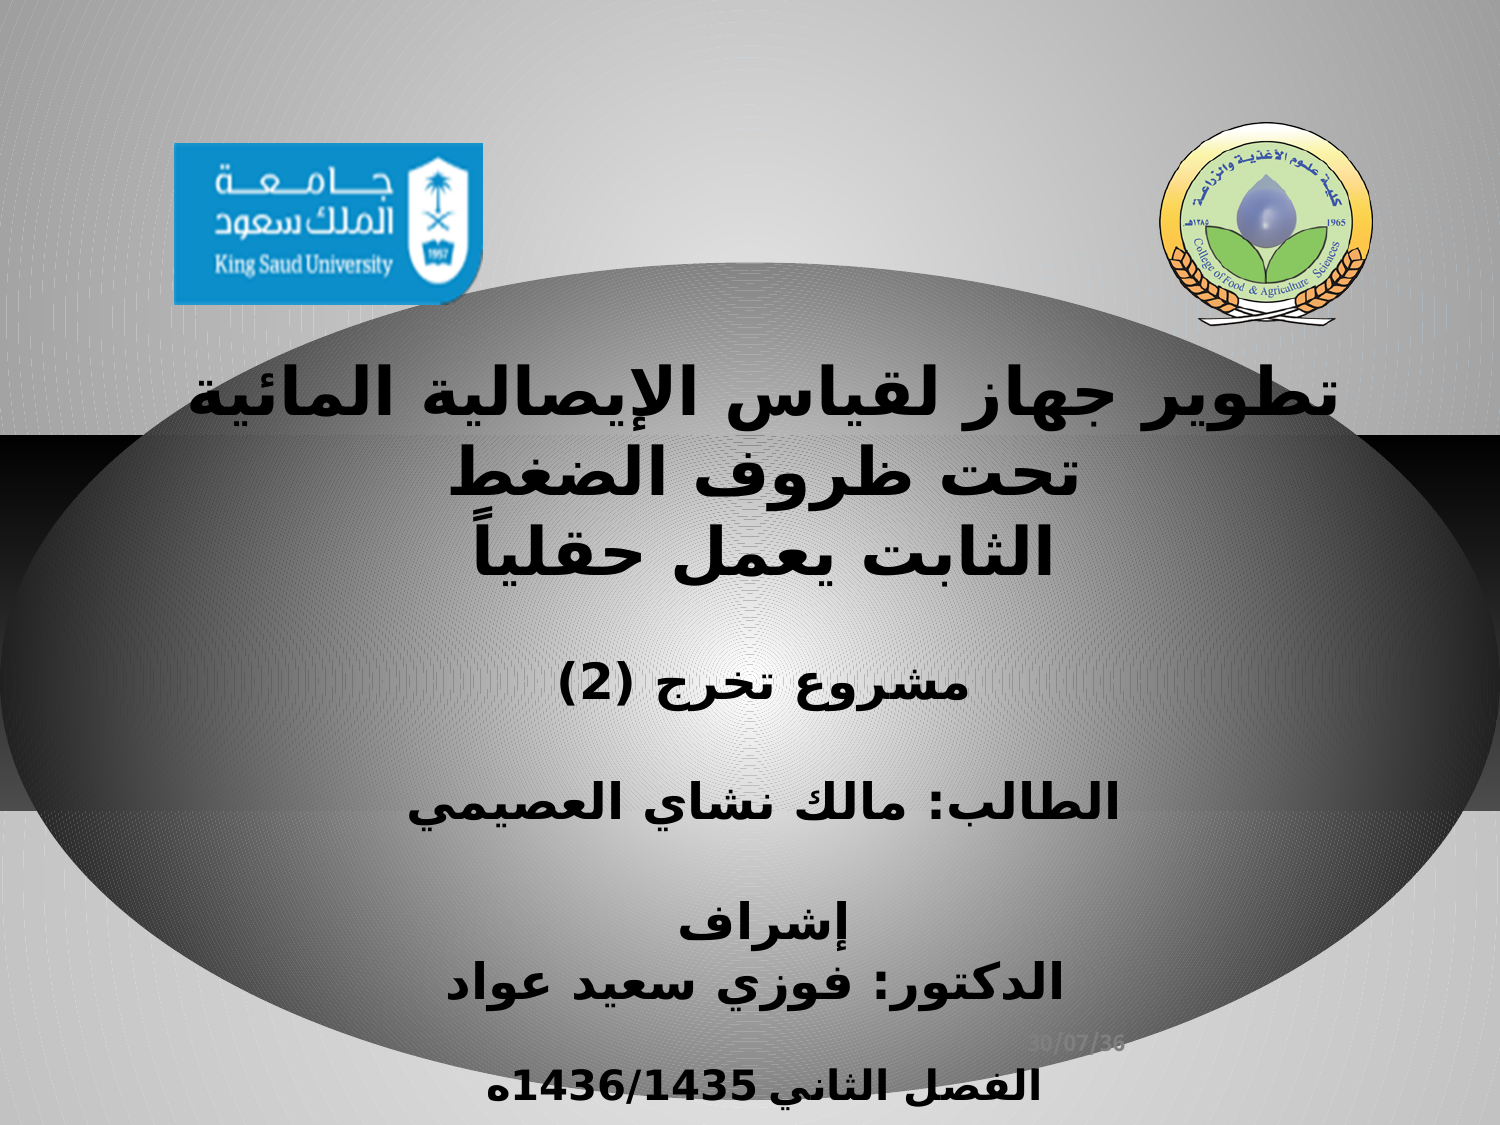

# تطوير جهاز لقياس الإيصالية المائية تحت ظروف الضغط الثابت يعمل حقلياً  مشروع تخرج (2) الطالب: مالك نشاي العصيمي إشراف الدكتور: فوزي سعيد عواد الفصل الثاني 1436/1435ه
30/07/36